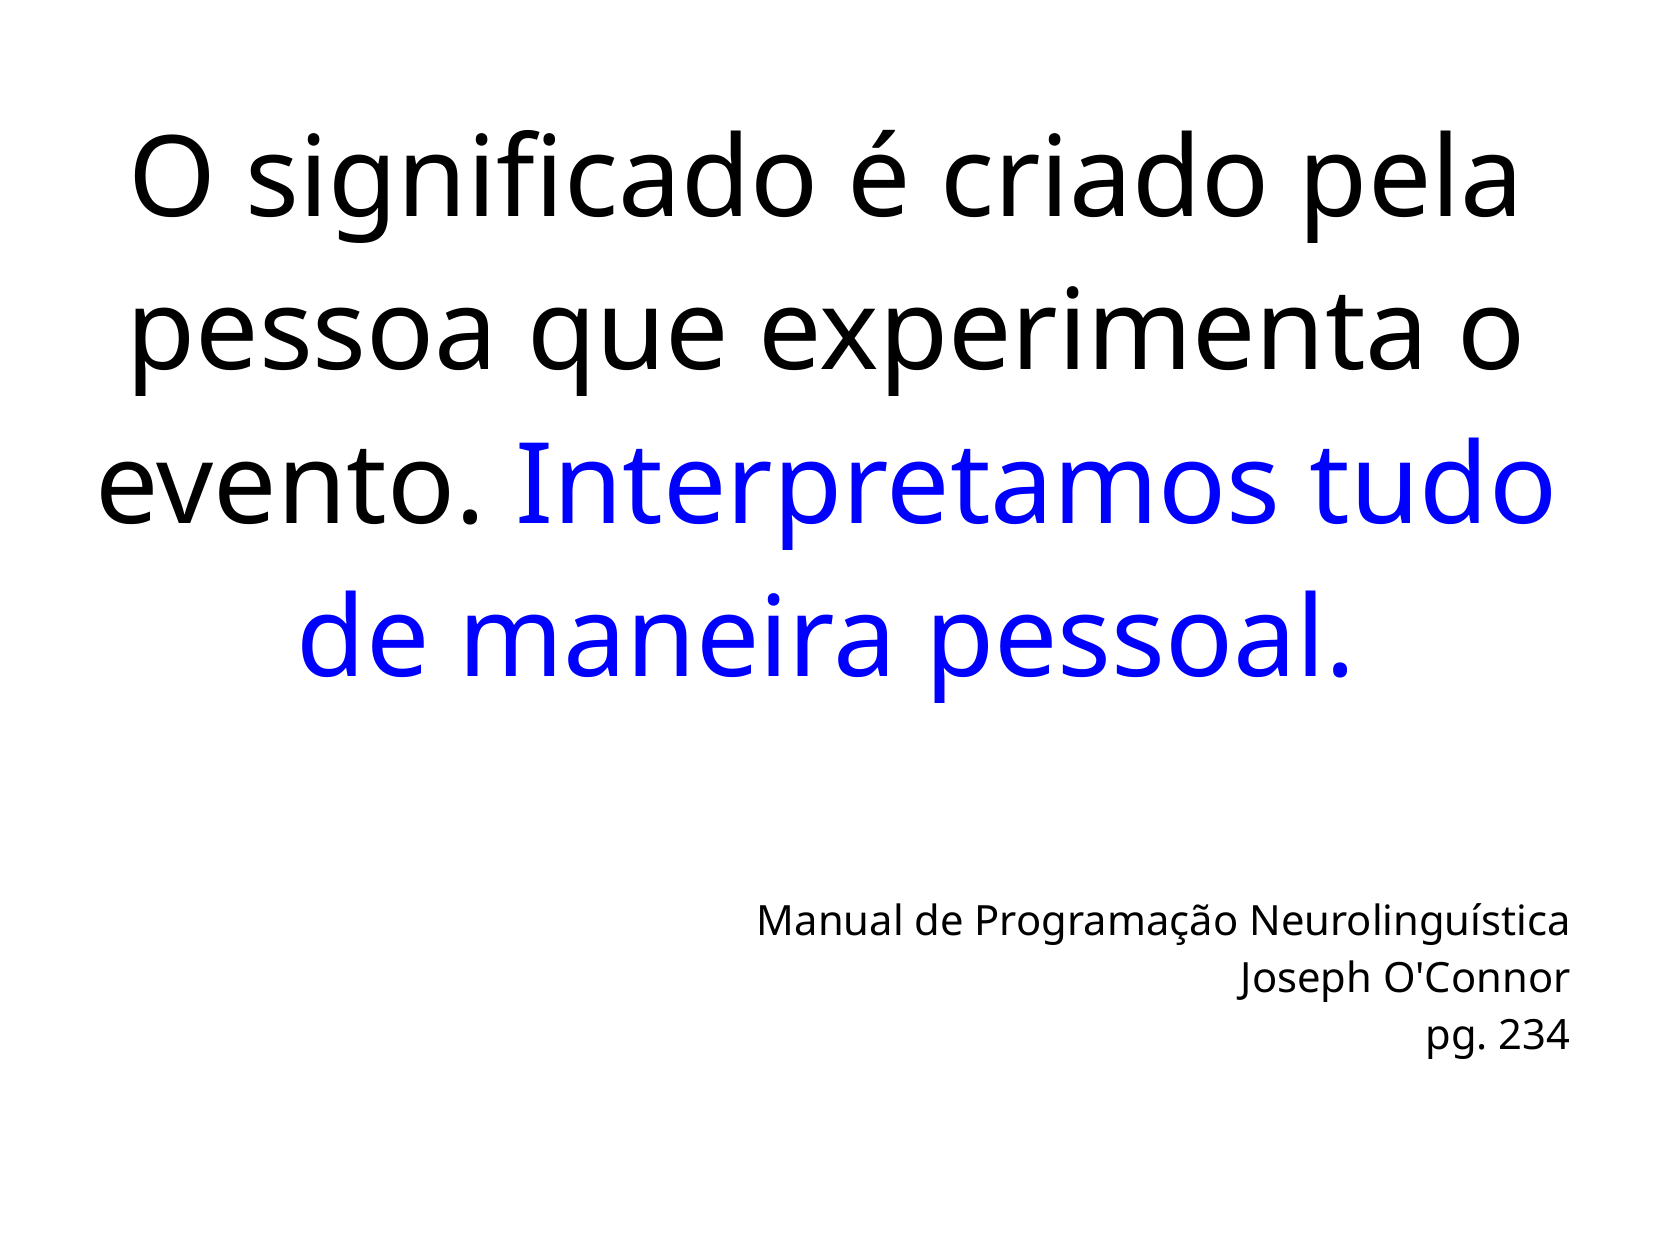

# O significado é criado pela pessoa que experimenta o evento. Interpretamos tudo de maneira pessoal.
Manual de Programação Neurolinguística
Joseph O'Connor
pg. 234